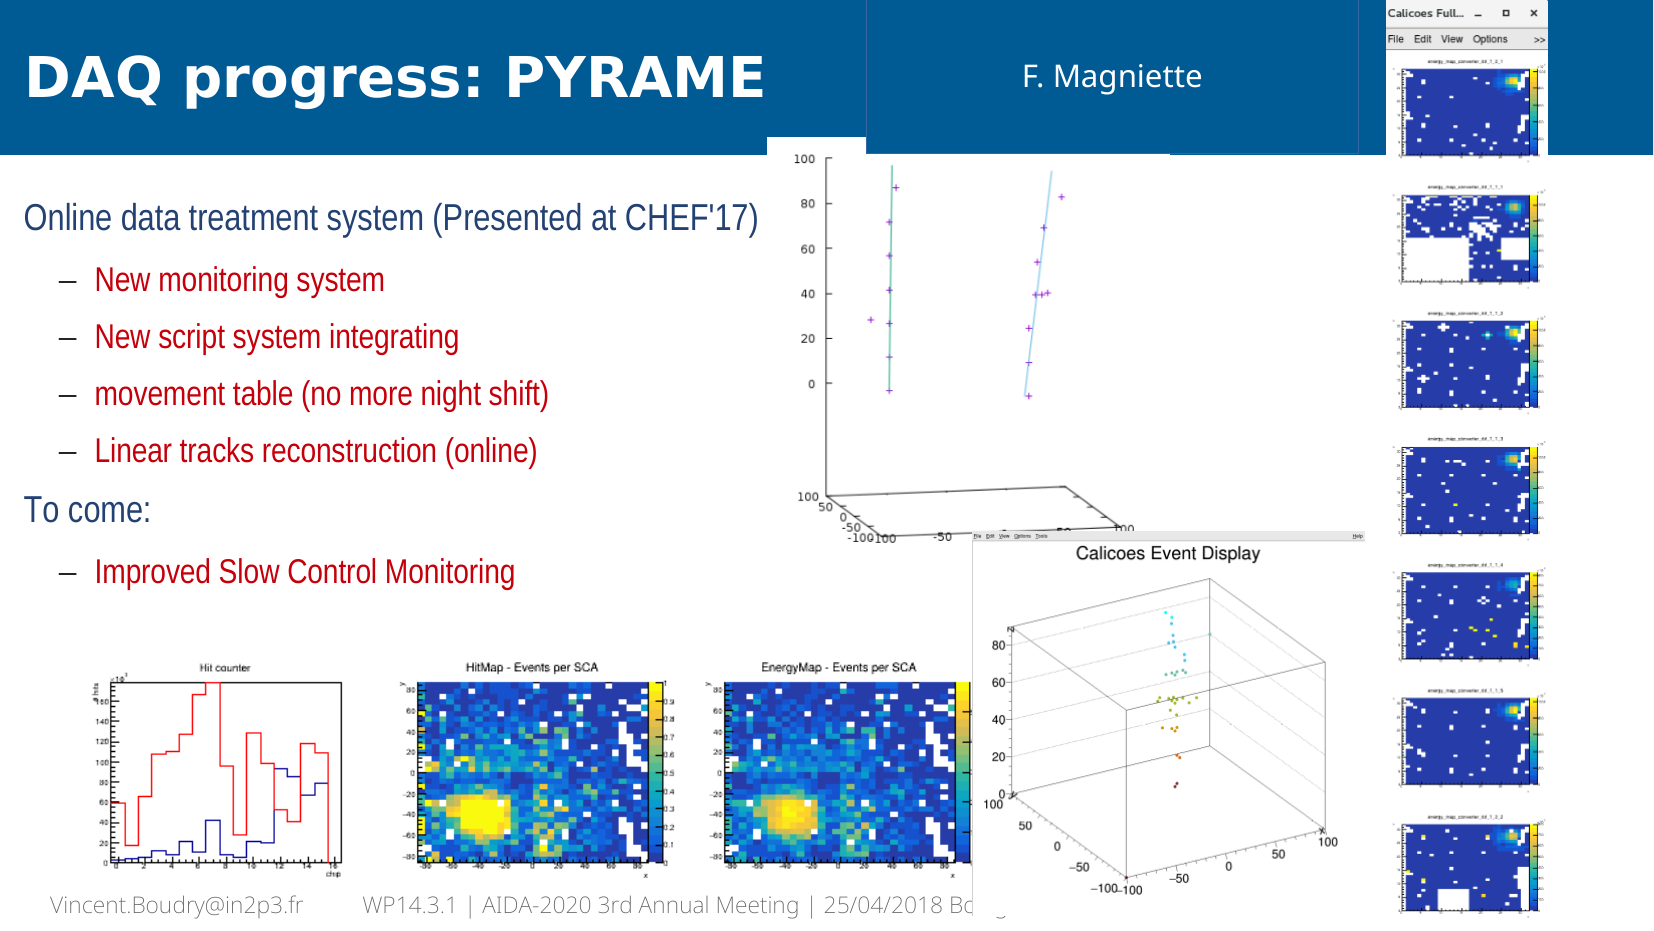

F. Magniette
# DAQ progress: PYRAME
Online data treatment system (Presented at CHEF'17)
New monitoring system
New script system integrating
movement table (no more night shift)
Linear tracks reconstruction (online)
To come:
Improved Slow Control Monitoring
Vincent.Boudry@in2p3.fr
 WP14.3.1 | AIDA-2020 3rd Annual Meeting | 25/04/2018 Bologna